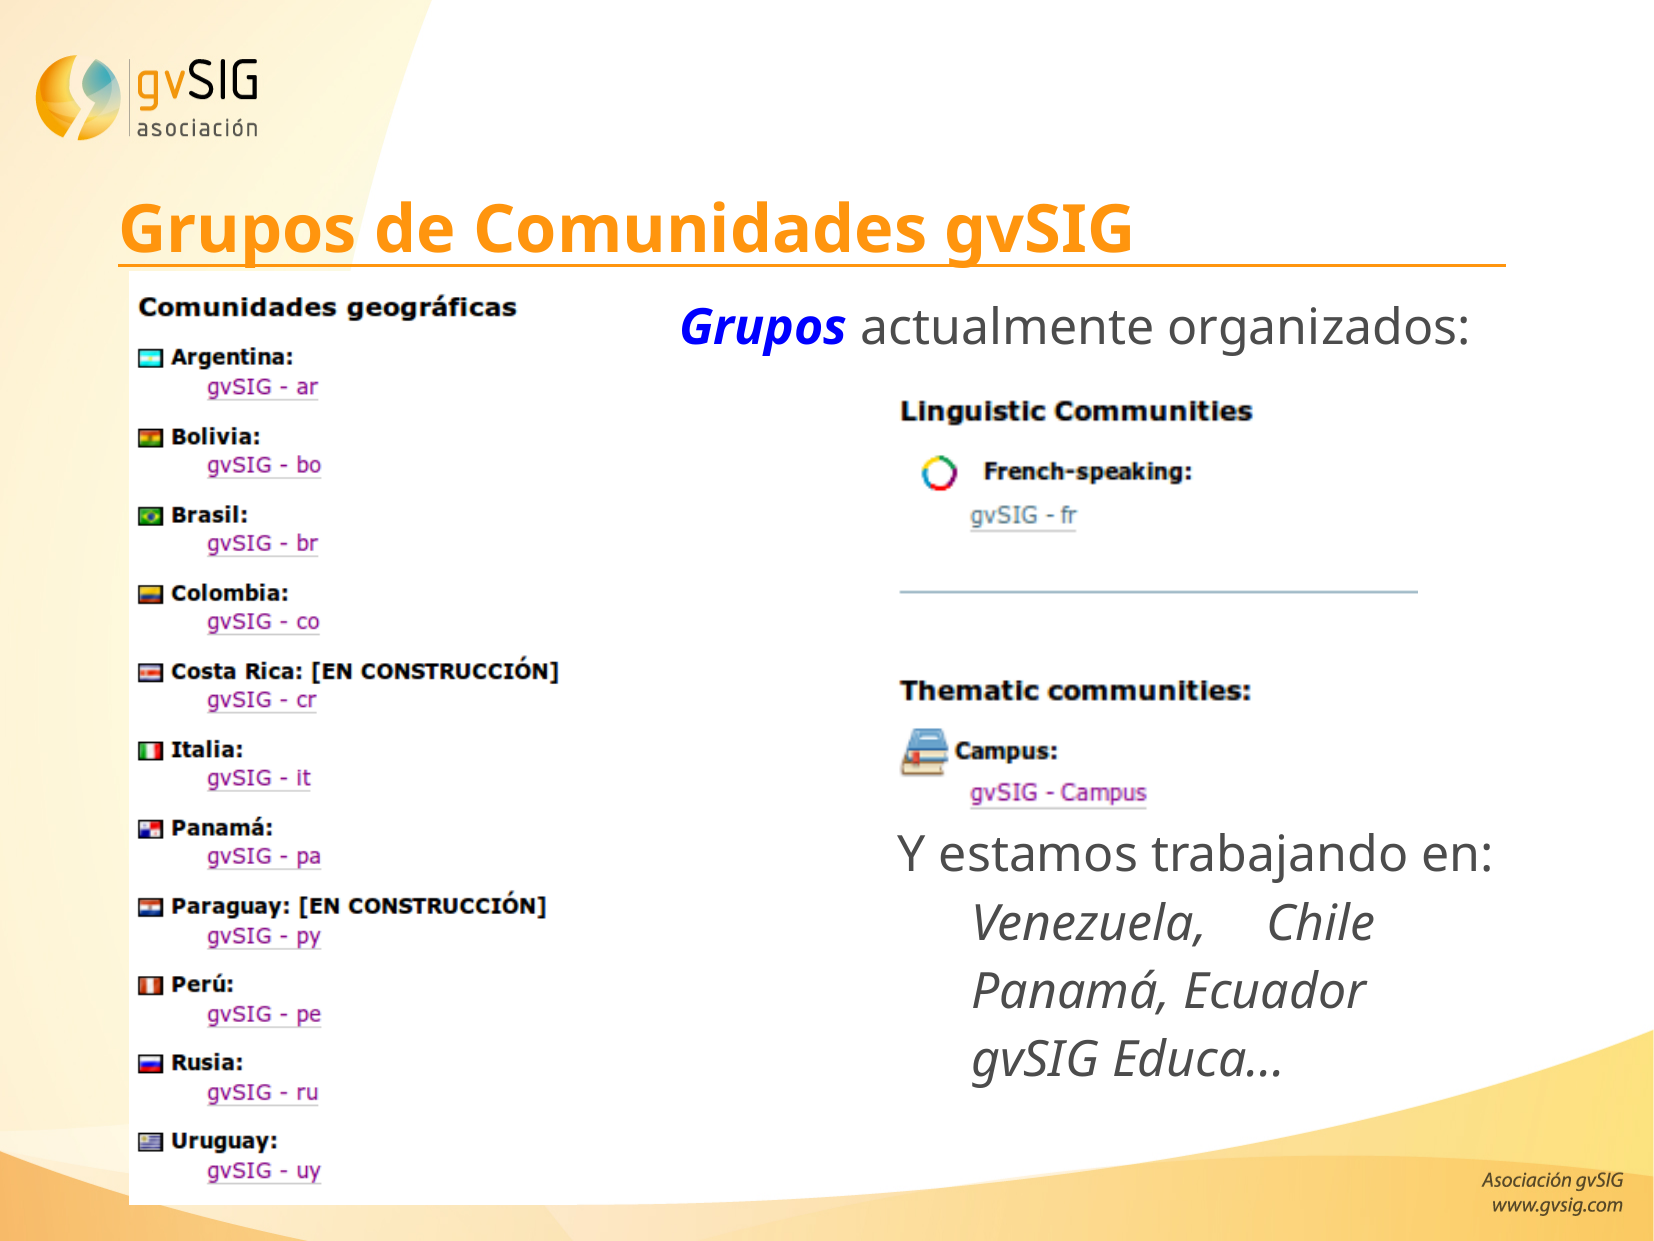

# Grupos de Comunidades gvSIG
Grupos actualmente organizados:
Y estamos trabajando en:
	Venezuela, 	Chile
	Panamá, Ecuador
	gvSIG Educa...